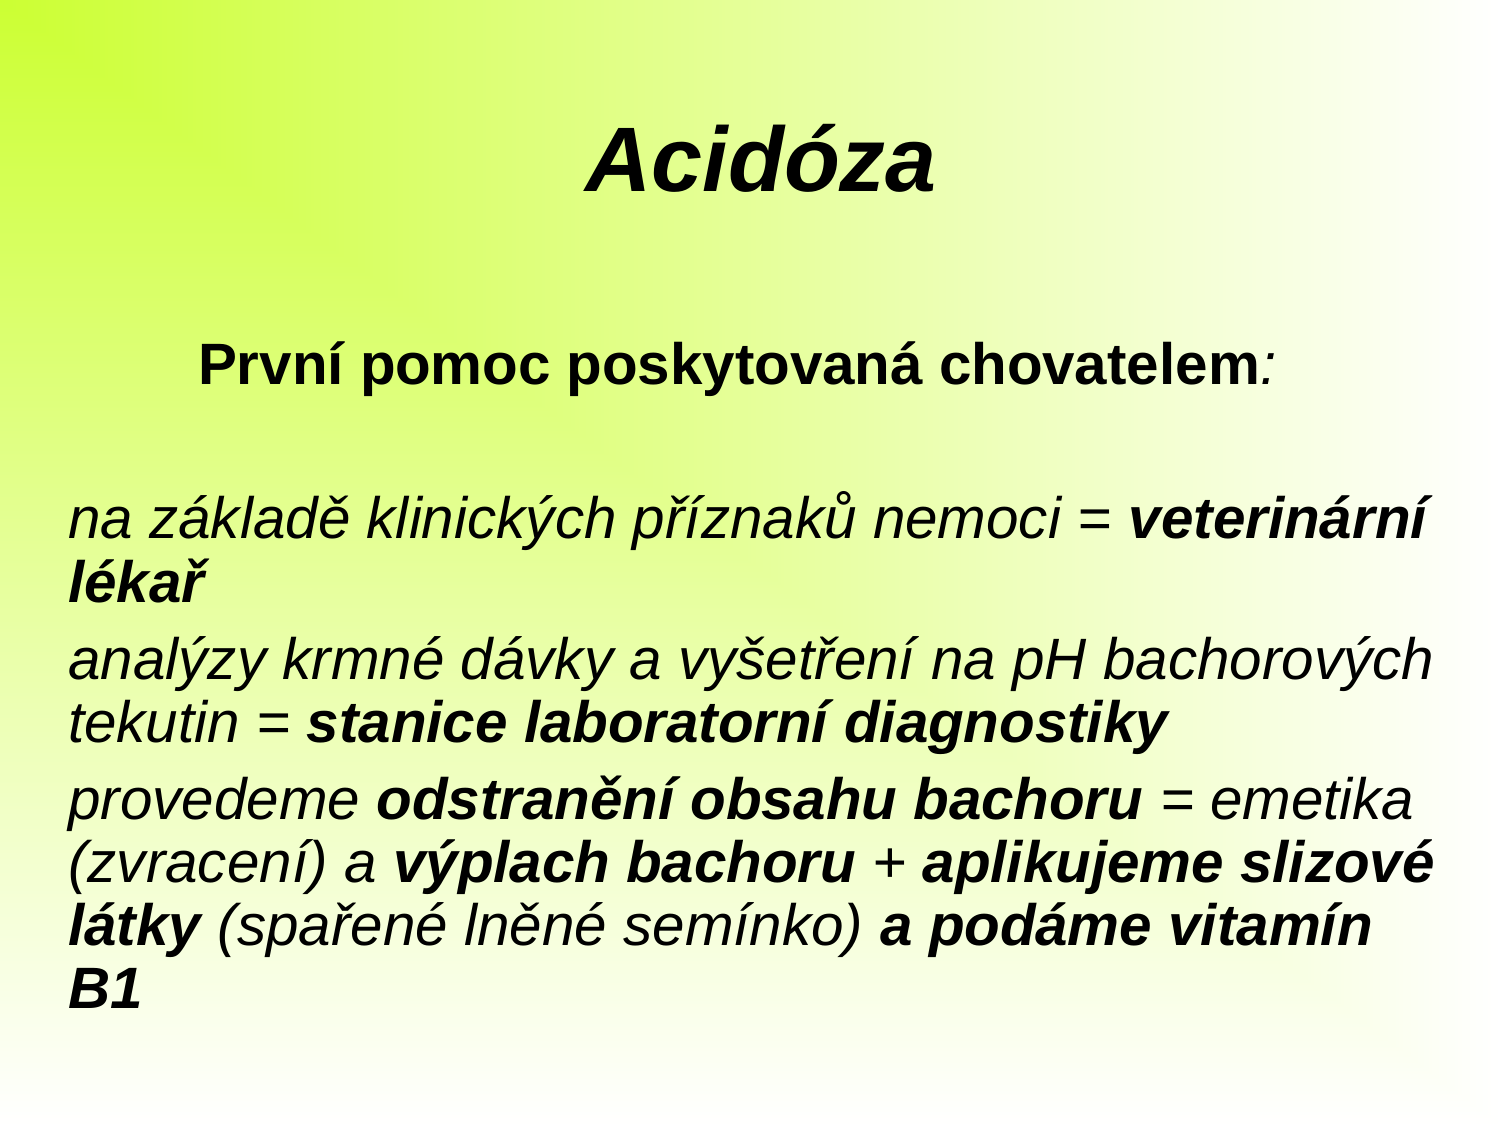

# Acidóza
 První pomoc poskytovaná chovatelem:
na základě klinických příznaků nemoci = veterinární lékař
analýzy krmné dávky a vyšetření na pH bachorových tekutin = stanice laboratorní diagnostiky
provedeme odstranění obsahu bachoru = emetika (zvracení) a výplach bachoru + aplikujeme slizové látky (spařené lněné semínko) a podáme vitamín B1